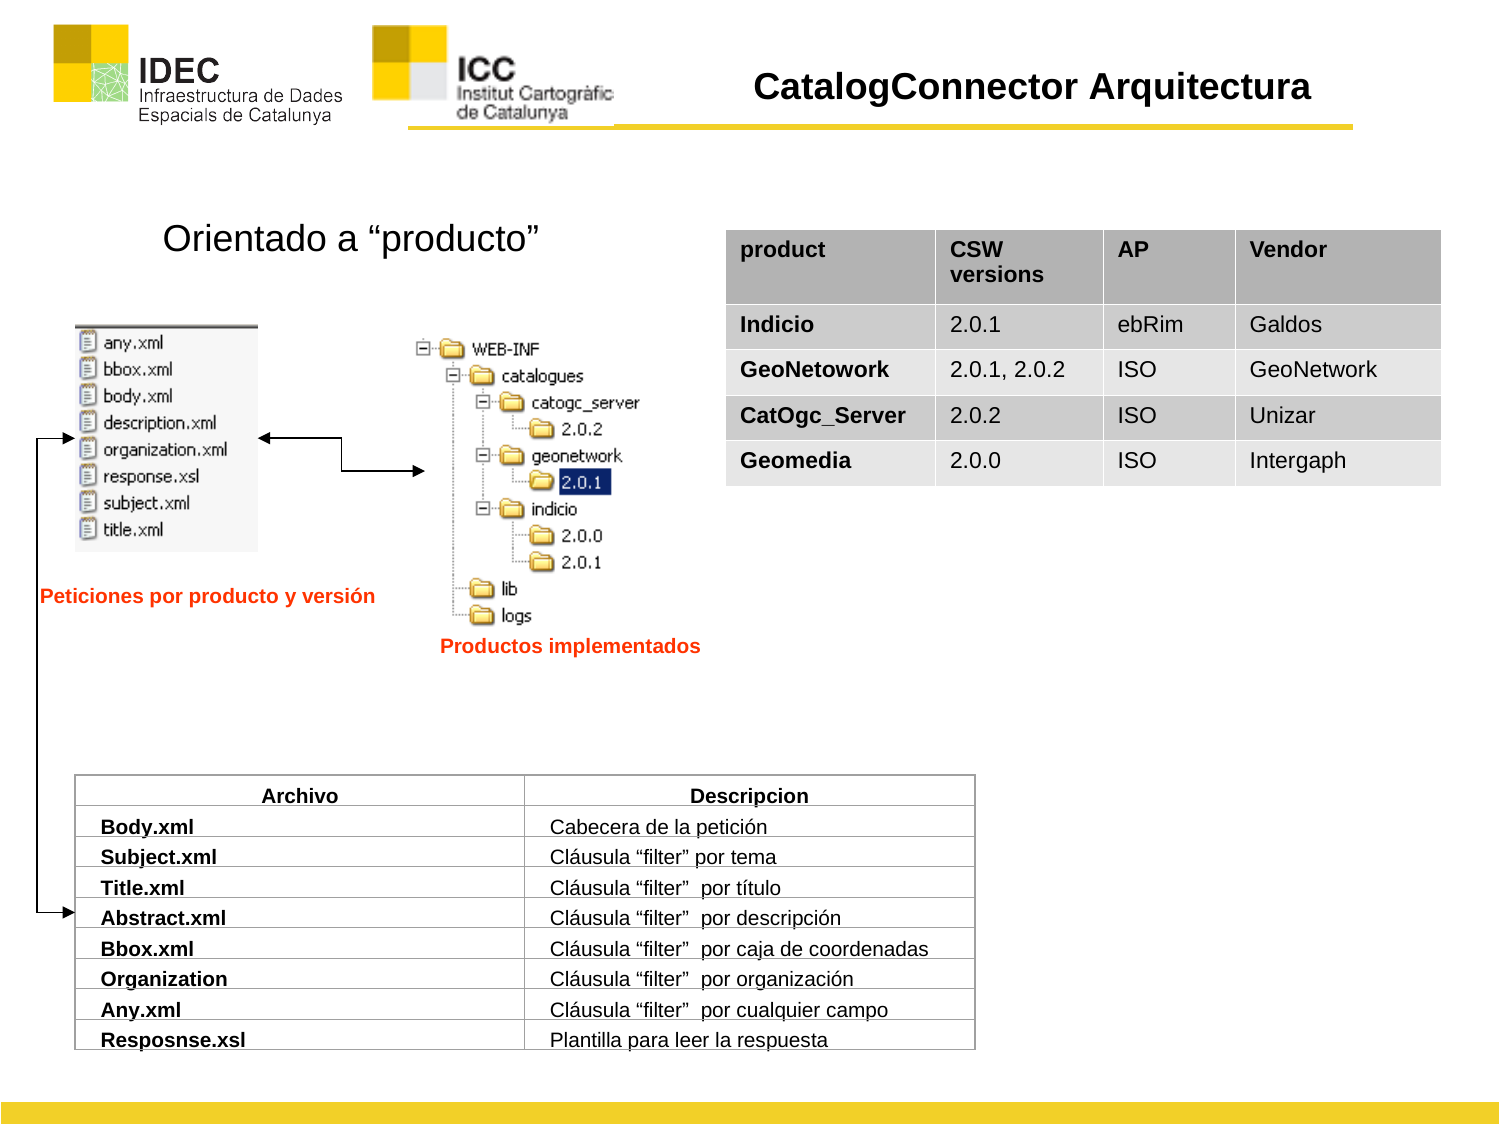

CatalogConnector Arquitectura
Orientado a “producto”
| product | CSW versions | AP | Vendor |
| --- | --- | --- | --- |
| Indicio | 2.0.1 | ebRim | Galdos |
| GeoNetowork | 2.0.1, 2.0.2 | ISO | GeoNetwork |
| CatOgc\_Server | 2.0.2 | ISO | Unizar |
| Geomedia | 2.0.0 | ISO | Intergaph |
Peticiones por producto y versión
Productos implementados
Archivo
Descripcion
Body.xml
Cabecera de la petición
Subject.xml
Cláusula “filter” por tema
Title.xml
Cláusula “filter” por título
Abstract.xml
Cláusula “filter” por descripción
Bbox.xml
Cláusula “filter” por caja de coordenadas
Organization
Cláusula “filter” por organización
Any.xml
Cláusula “filter” por cualquier campo
Resposnse.xsl
Plantilla para leer la respuesta